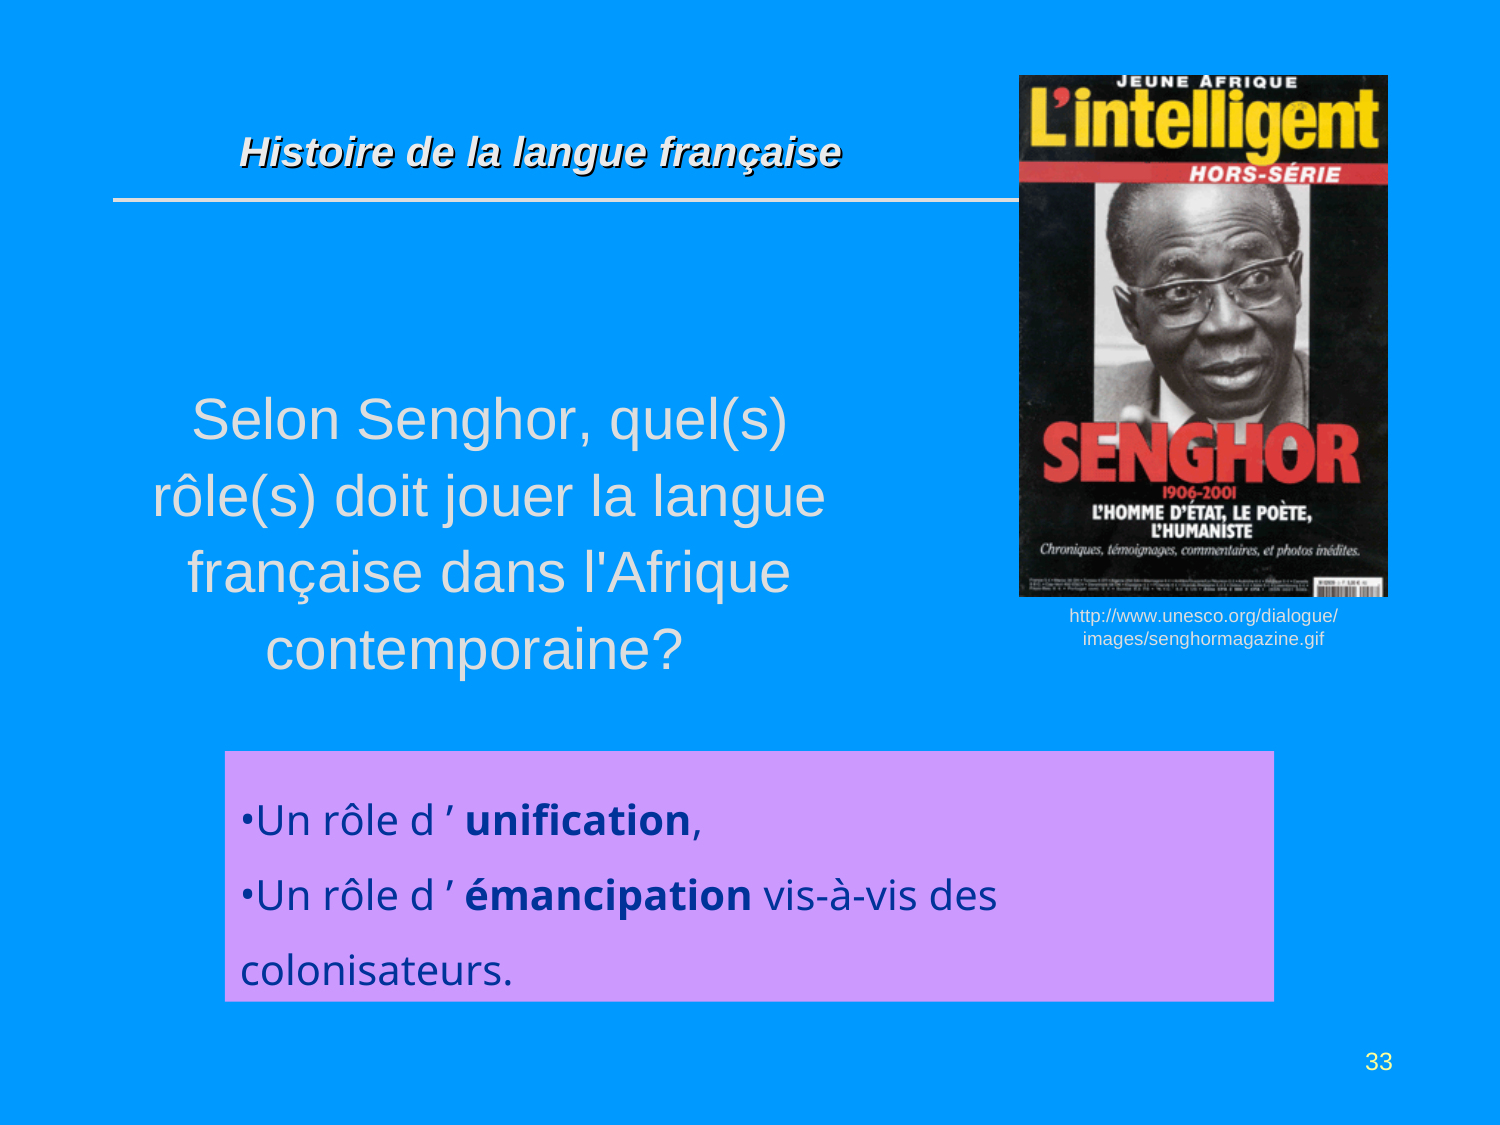

http://www.unesco.org/dialogue/images/senghormagazine.gif
Histoire de la langue française
Selon Senghor, quel(s) rôle(s) doit jouer la langue française dans l'Afrique contemporaine?
Un rôle d ’ unification,
Un rôle d ’ émancipation vis-à-vis des colonisateurs.
33